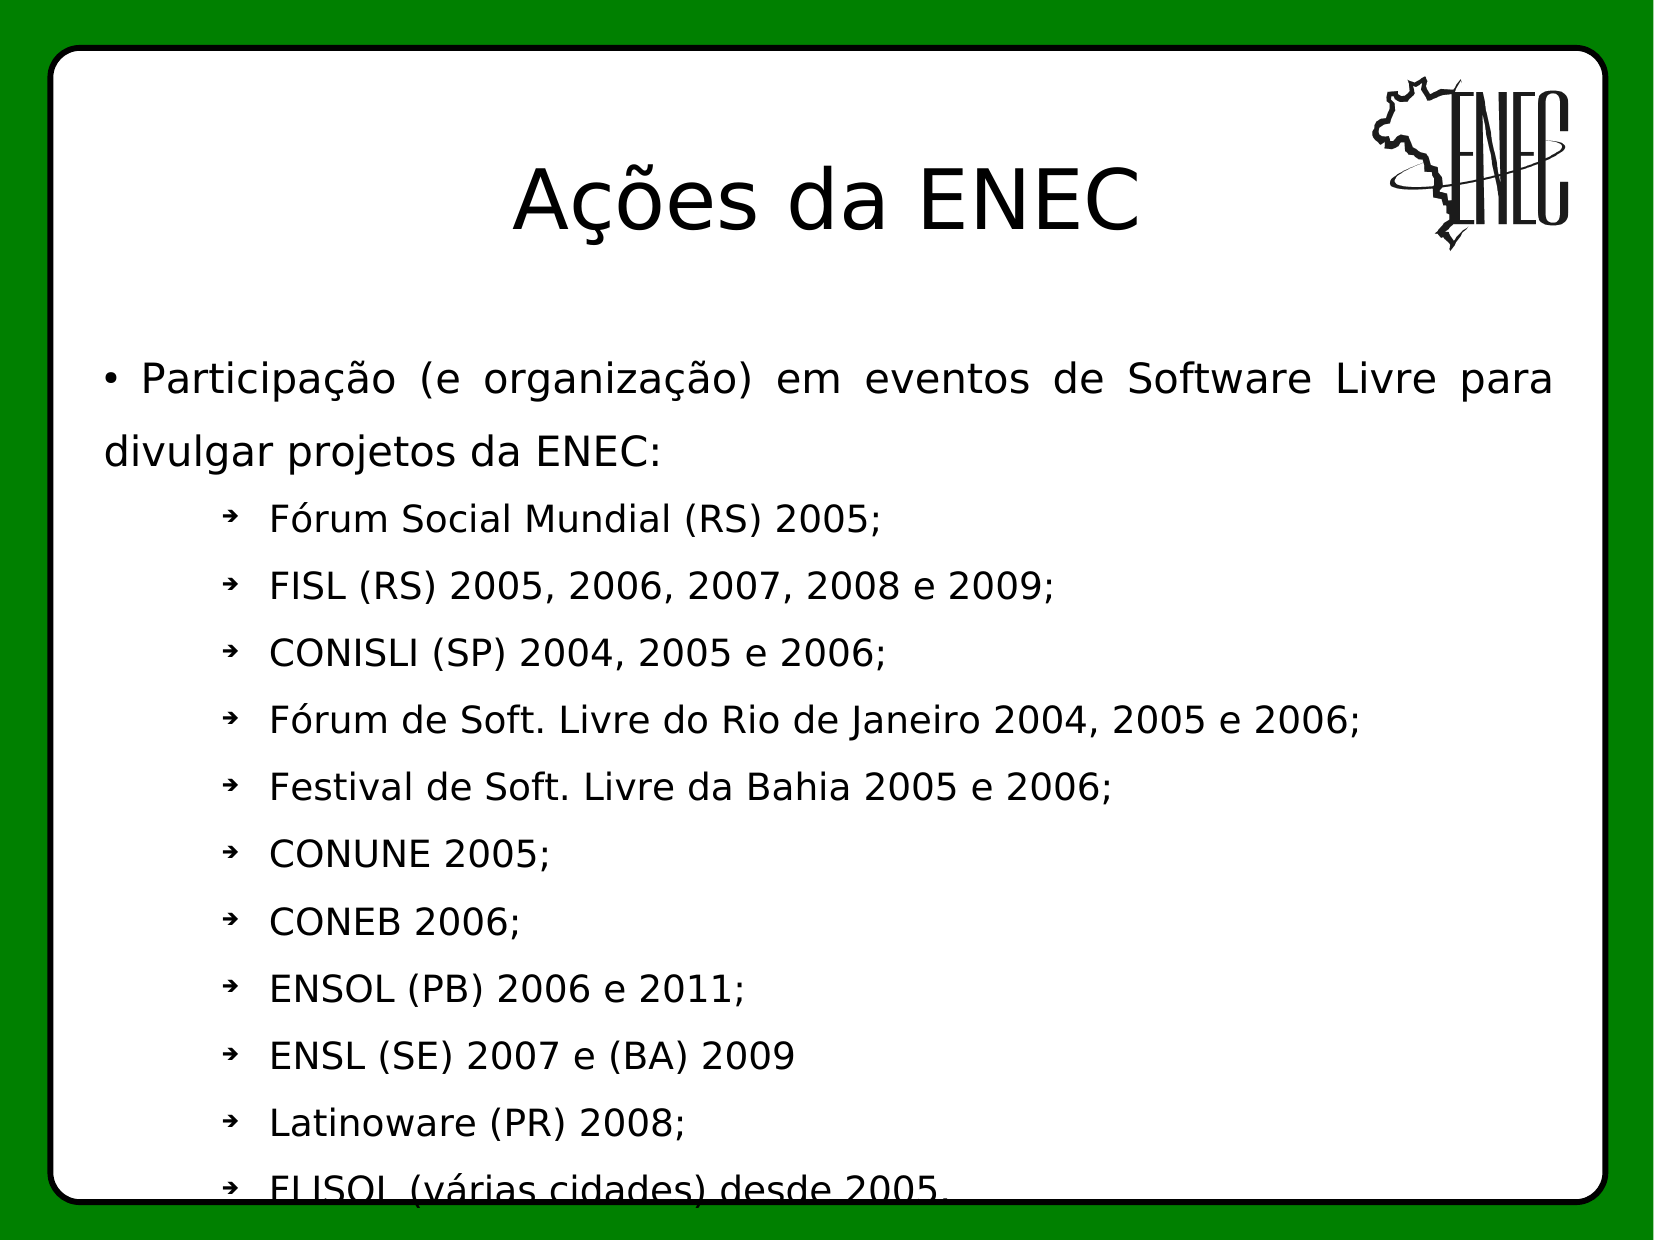

# Ações da ENEC
 Participação (e organização) em eventos de Software Livre para divulgar projetos da ENEC:
Fórum Social Mundial (RS) 2005;
FISL (RS) 2005, 2006, 2007, 2008 e 2009;
CONISLI (SP) 2004, 2005 e 2006;
Fórum de Soft. Livre do Rio de Janeiro 2004, 2005 e 2006;
Festival de Soft. Livre da Bahia 2005 e 2006;
CONUNE 2005;
CONEB 2006;
ENSOL (PB) 2006 e 2011;
ENSL (SE) 2007 e (BA) 2009
Latinoware (PR) 2008;
FLISOL (várias cidades) desde 2005.